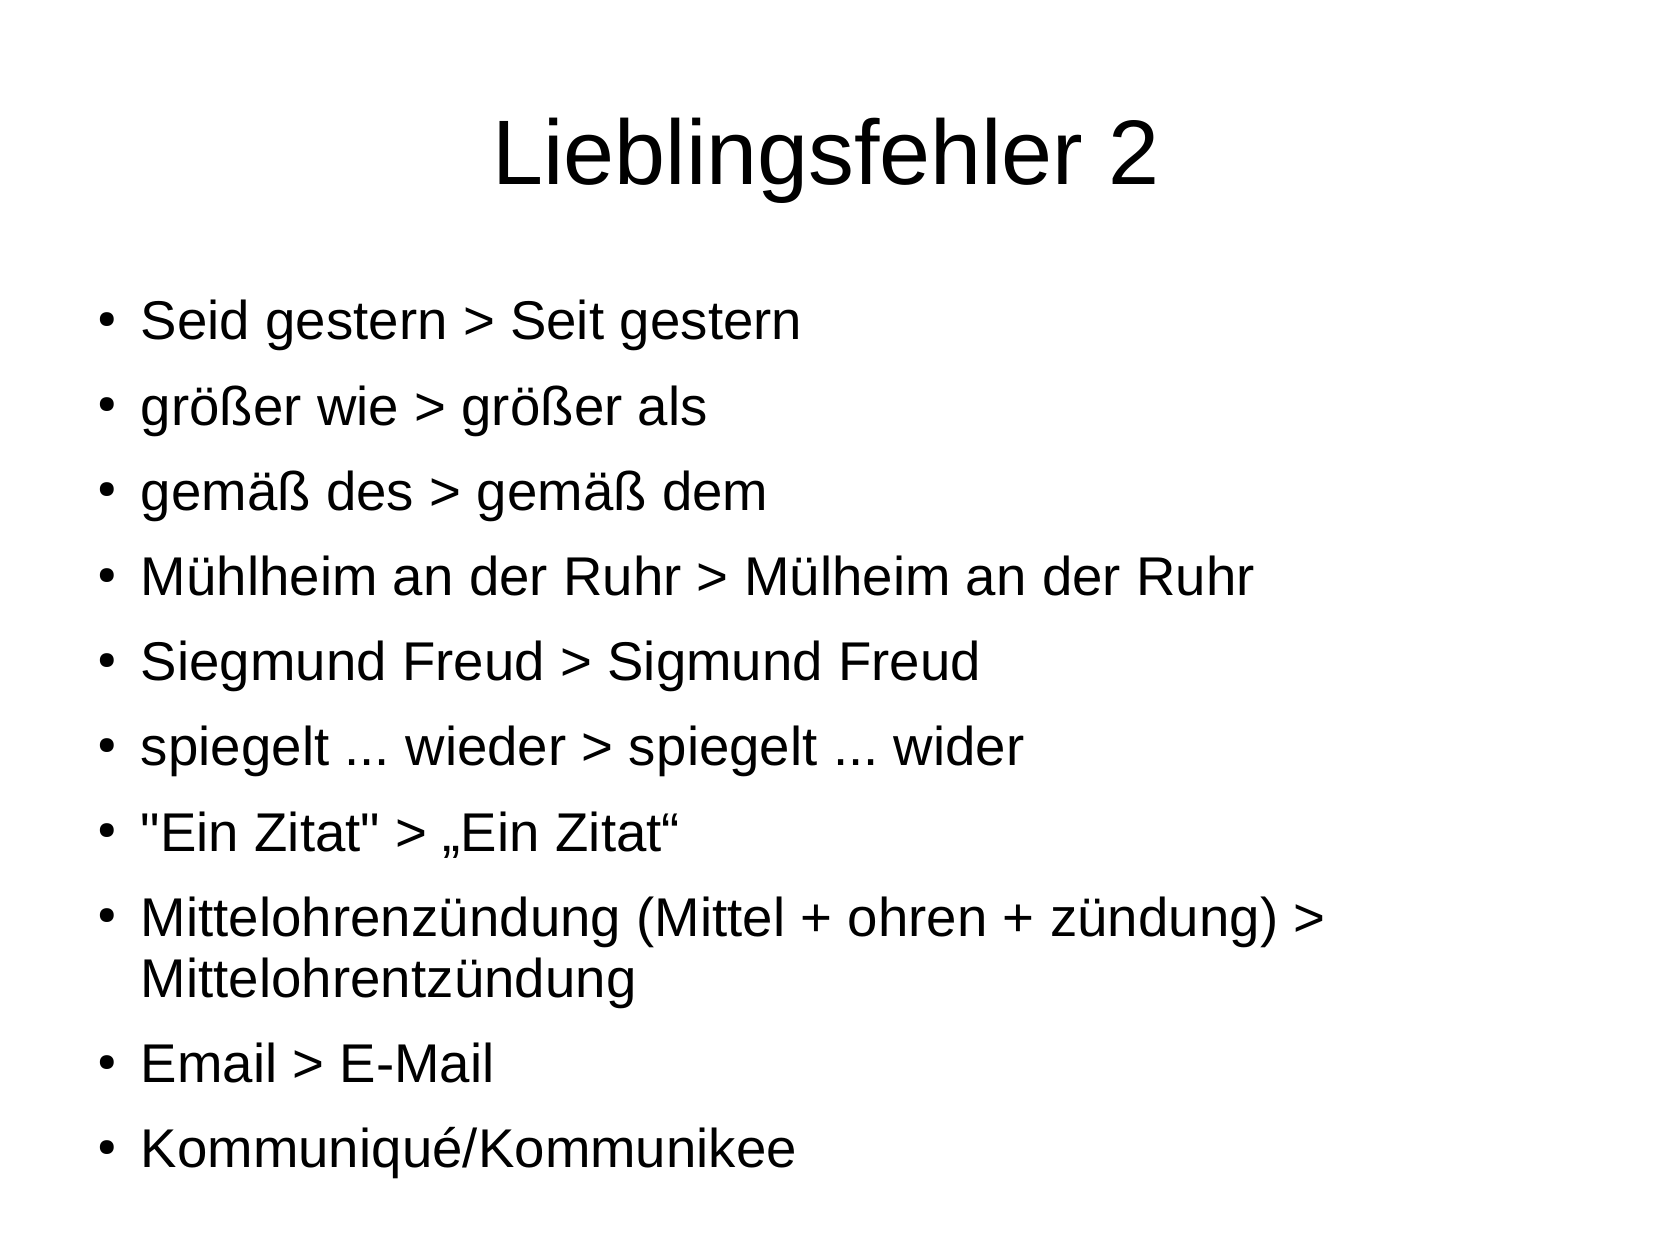

# Lieblingsfehler 2
Seid gestern > Seit gestern
größer wie > größer als
gemäß des > gemäß dem
Mühlheim an der Ruhr > Mülheim an der Ruhr
Siegmund Freud > Sigmund Freud
spiegelt ... wieder > spiegelt ... wider
"Ein Zitat" > „Ein Zitat“
Mittelohrenzündung (Mittel + ohren + zündung) > Mittelohrentzündung
Email > E-Mail
Kommuniqué/Kommunikee